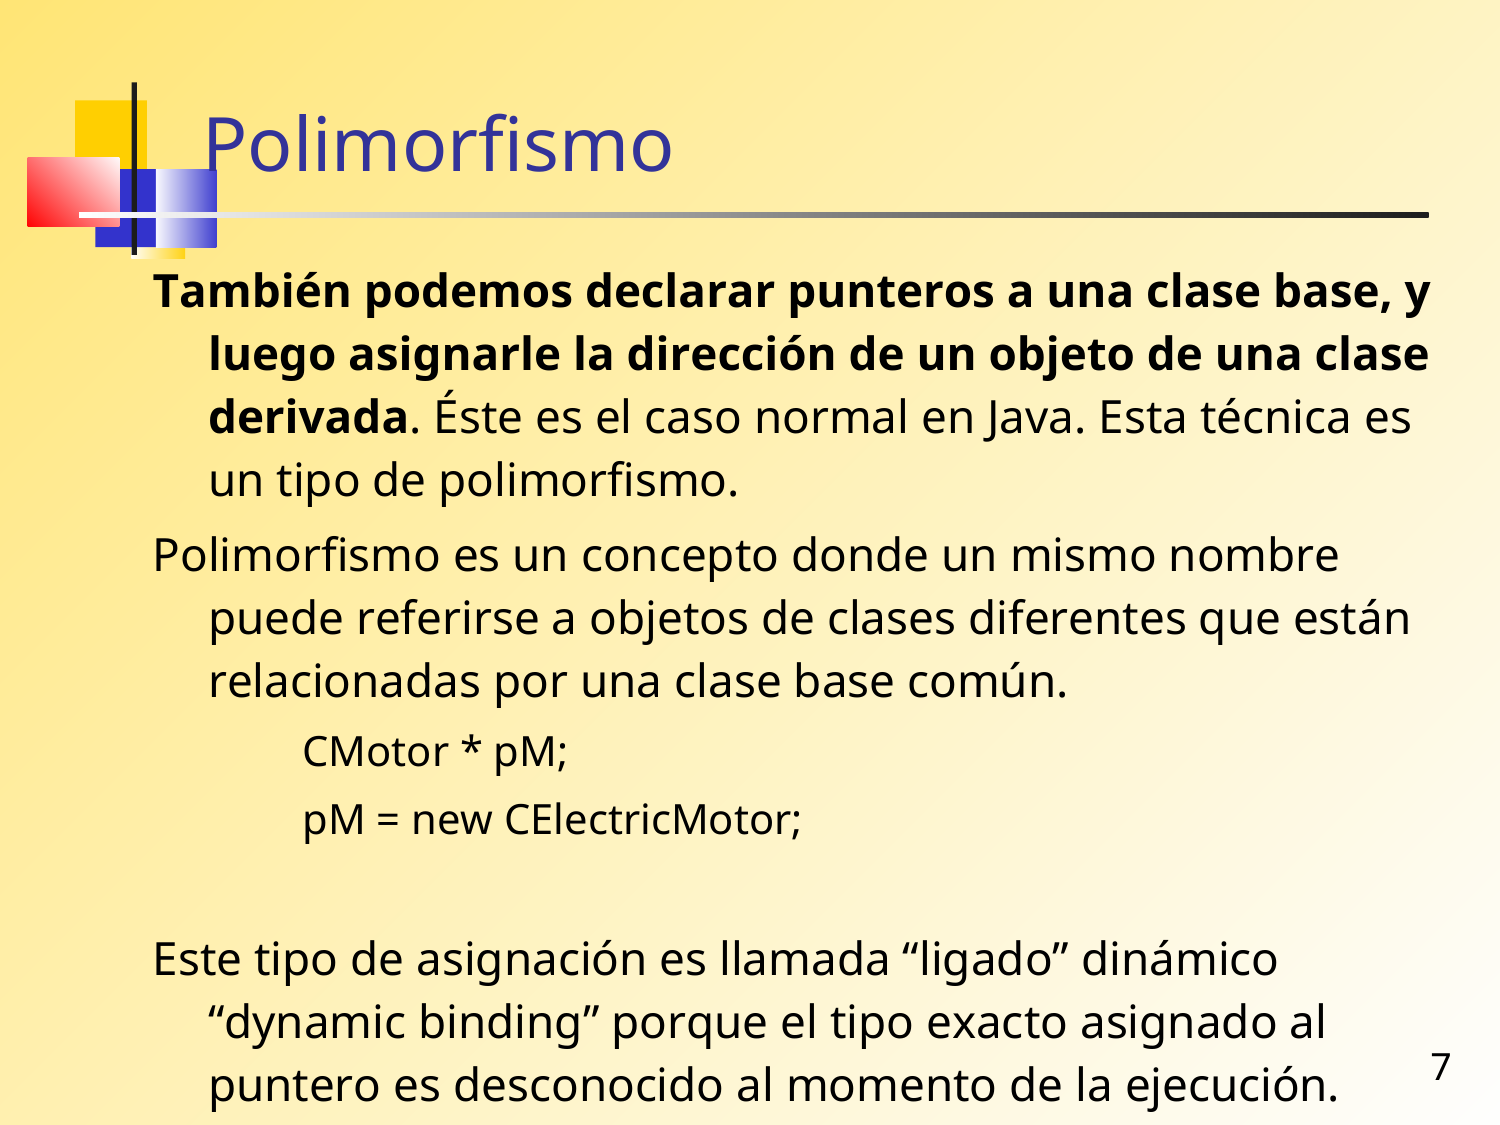

# Polimorfismo
También podemos declarar punteros a una clase base, y luego asignarle la dirección de un objeto de una clase derivada. Éste es el caso normal en Java. Esta técnica es un tipo de polimorfismo.
Polimorfismo es un concepto donde un mismo nombre puede referirse a objetos de clases diferentes que están relacionadas por una clase base común.
CMotor * pM;
pM = new CElectricMotor;
Este tipo de asignación es llamada “ligado” dinámico “dynamic binding” porque el tipo exacto asignado al puntero es desconocido al momento de la ejecución.
7